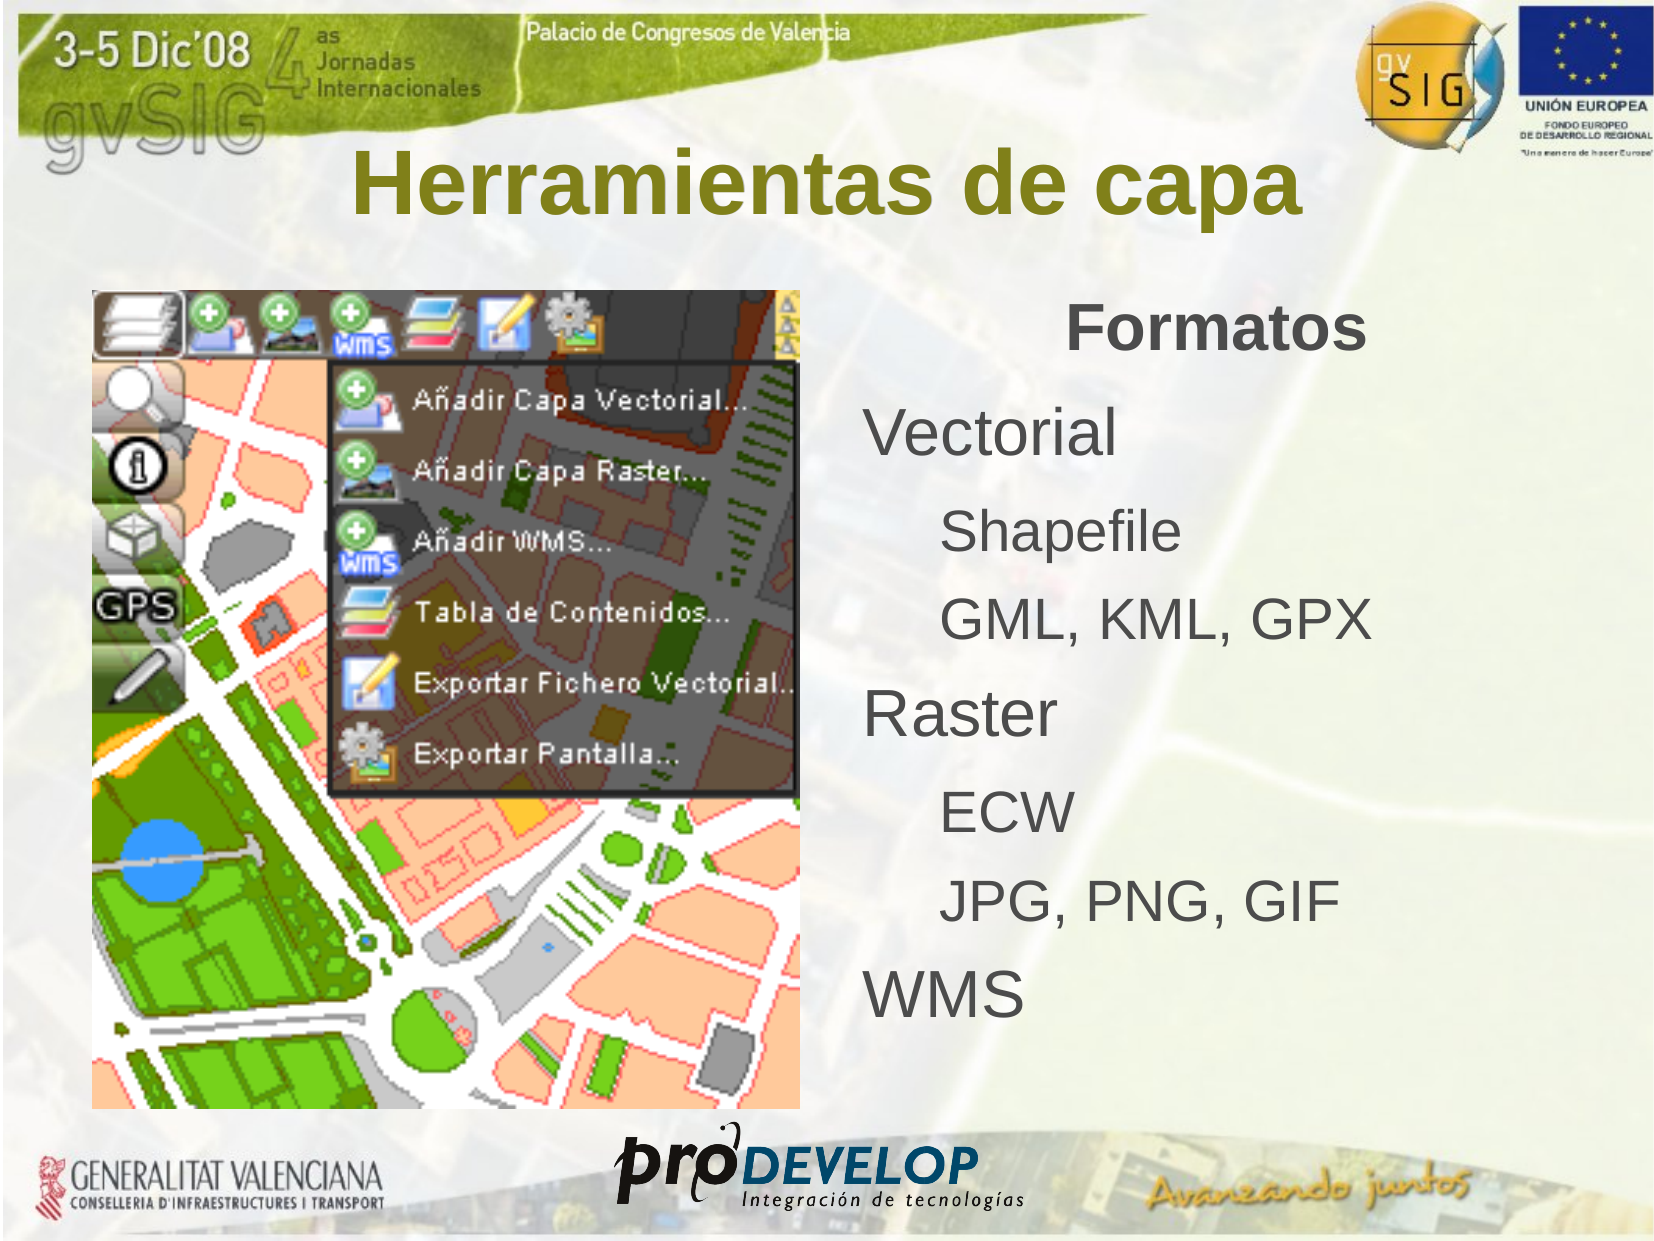

# Herramientas de capa
Formatos
Vectorial
Shapefile
GML, KML, GPX
Raster
ECW
JPG, PNG, GIF
WMS